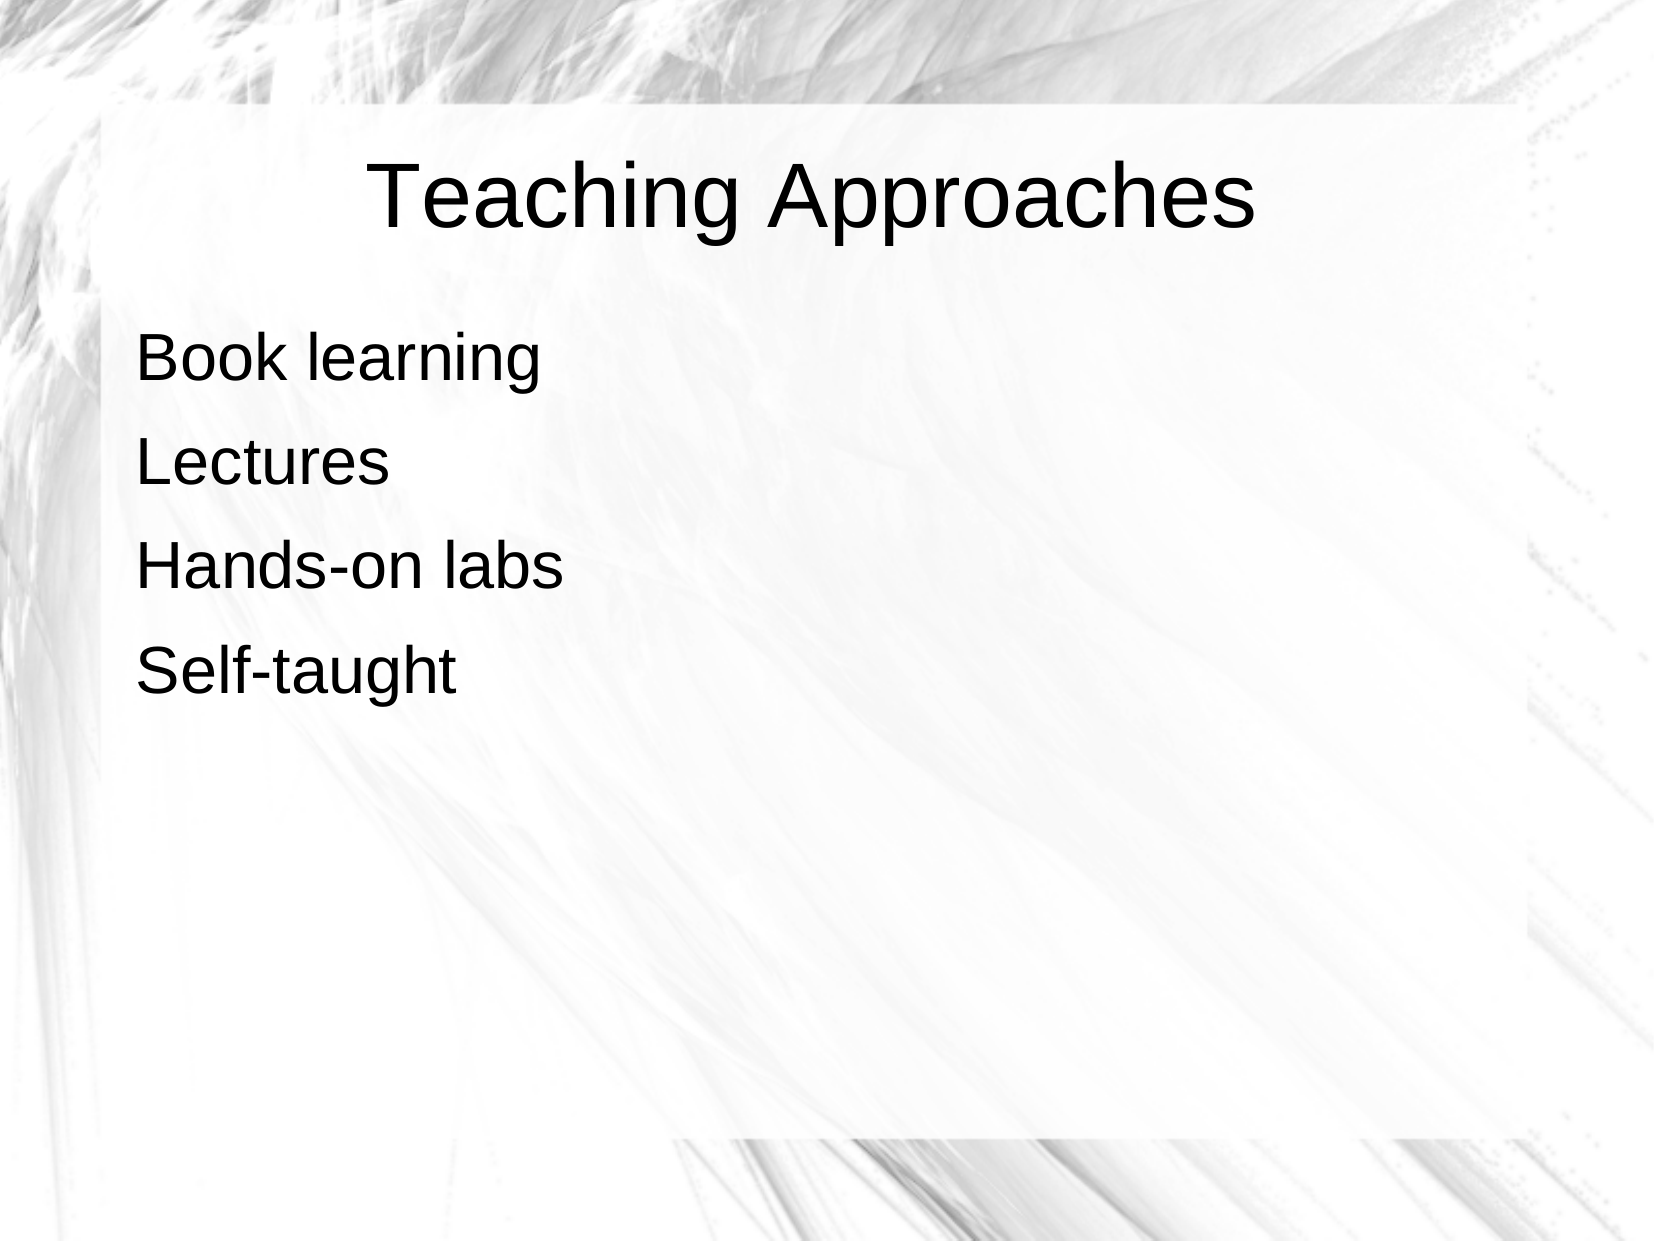

# Teaching Approaches
Book learning
Lectures
Hands-on labs
Self-taught